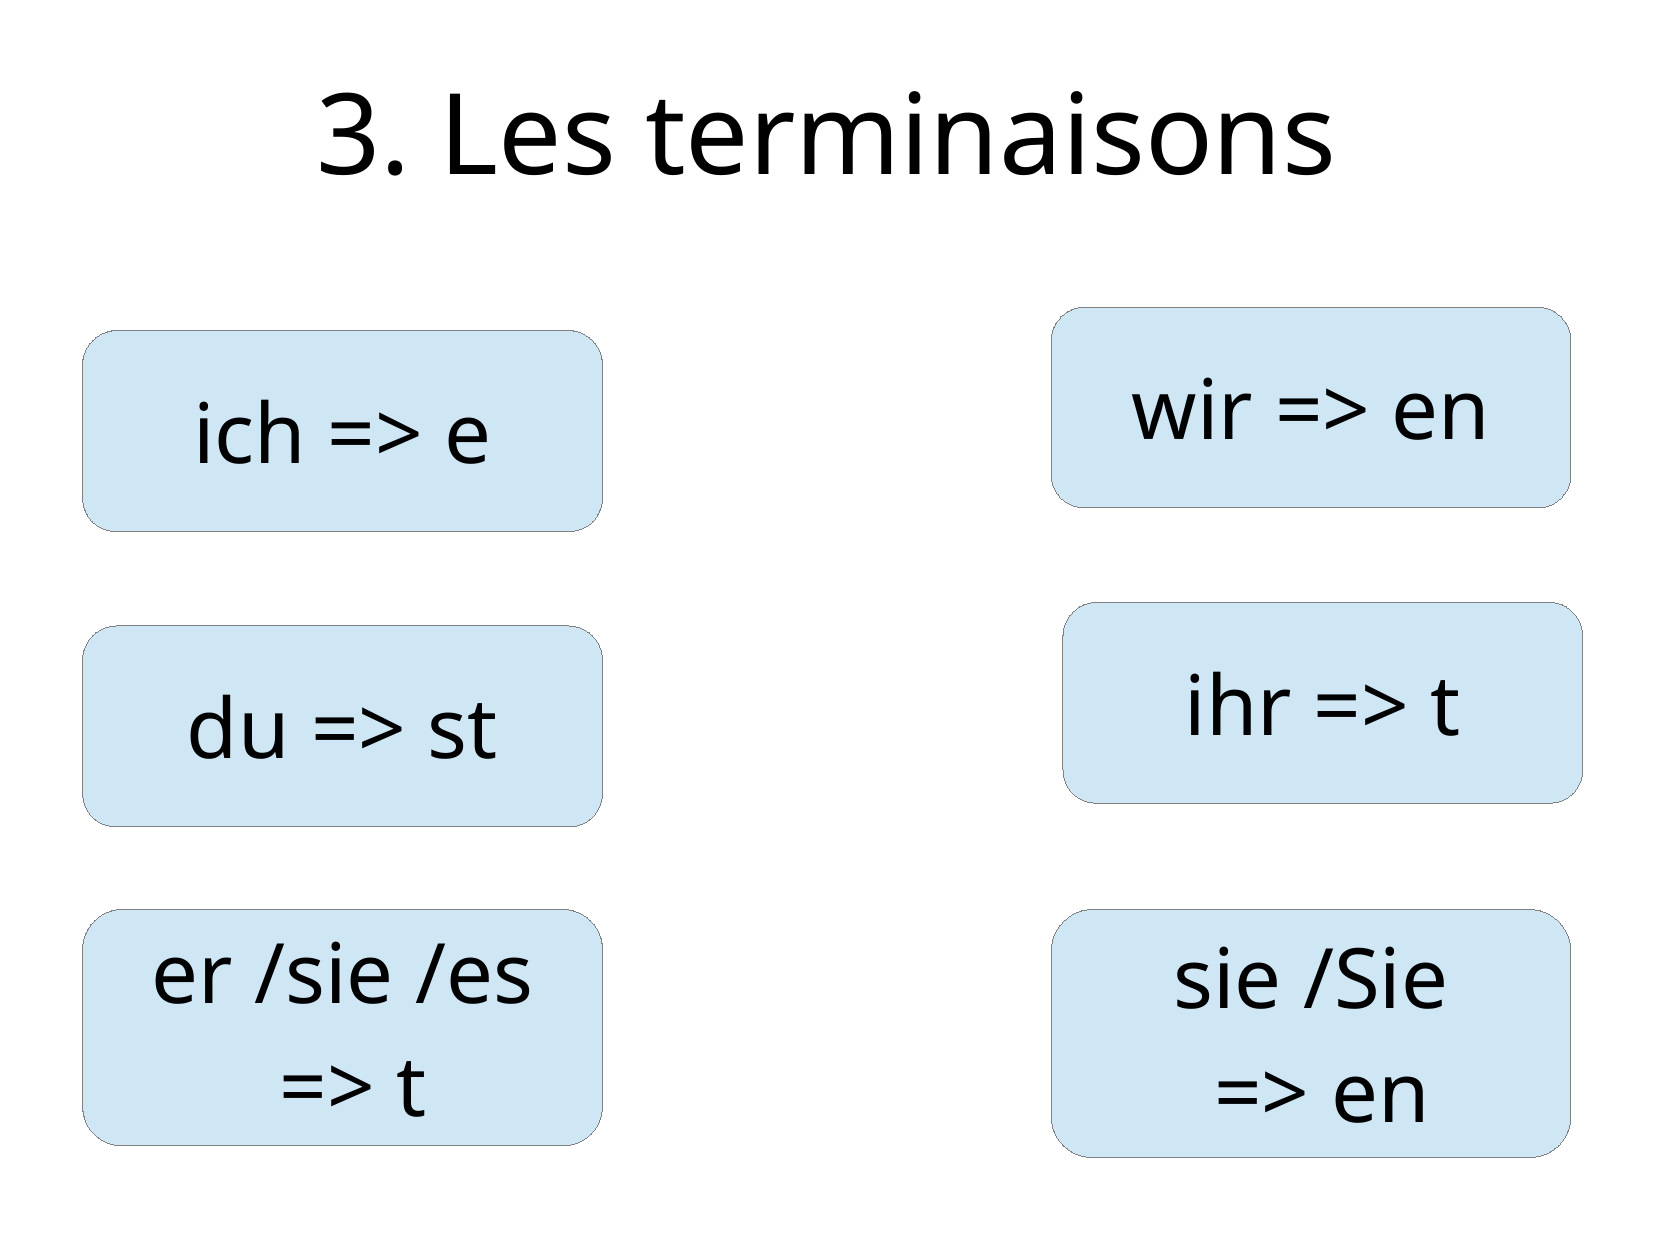

3. Les terminaisons
wir => en
ich => e
ihr => t
du => st
er /sie /es
 => t
sie /Sie
 => en